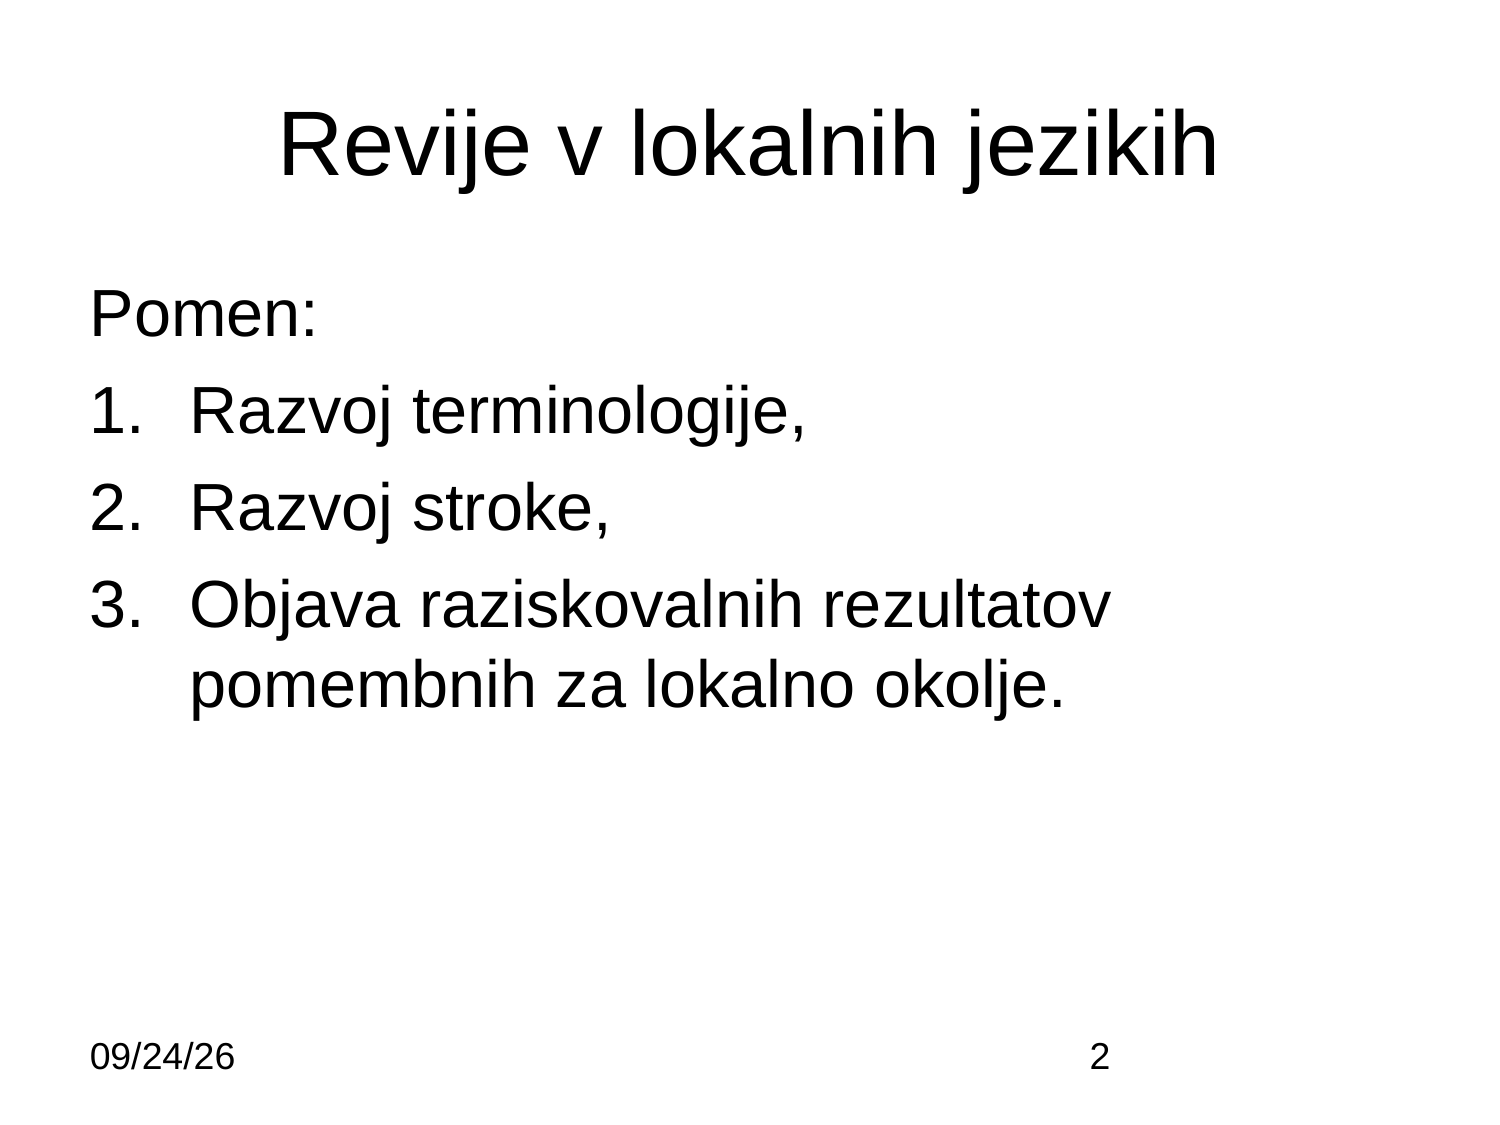

# Revije v lokalnih jezikih
Pomen:
Razvoj terminologije,
Razvoj stroke,
Objava raziskovalnih rezultatov pomembnih za lokalno okolje.
2